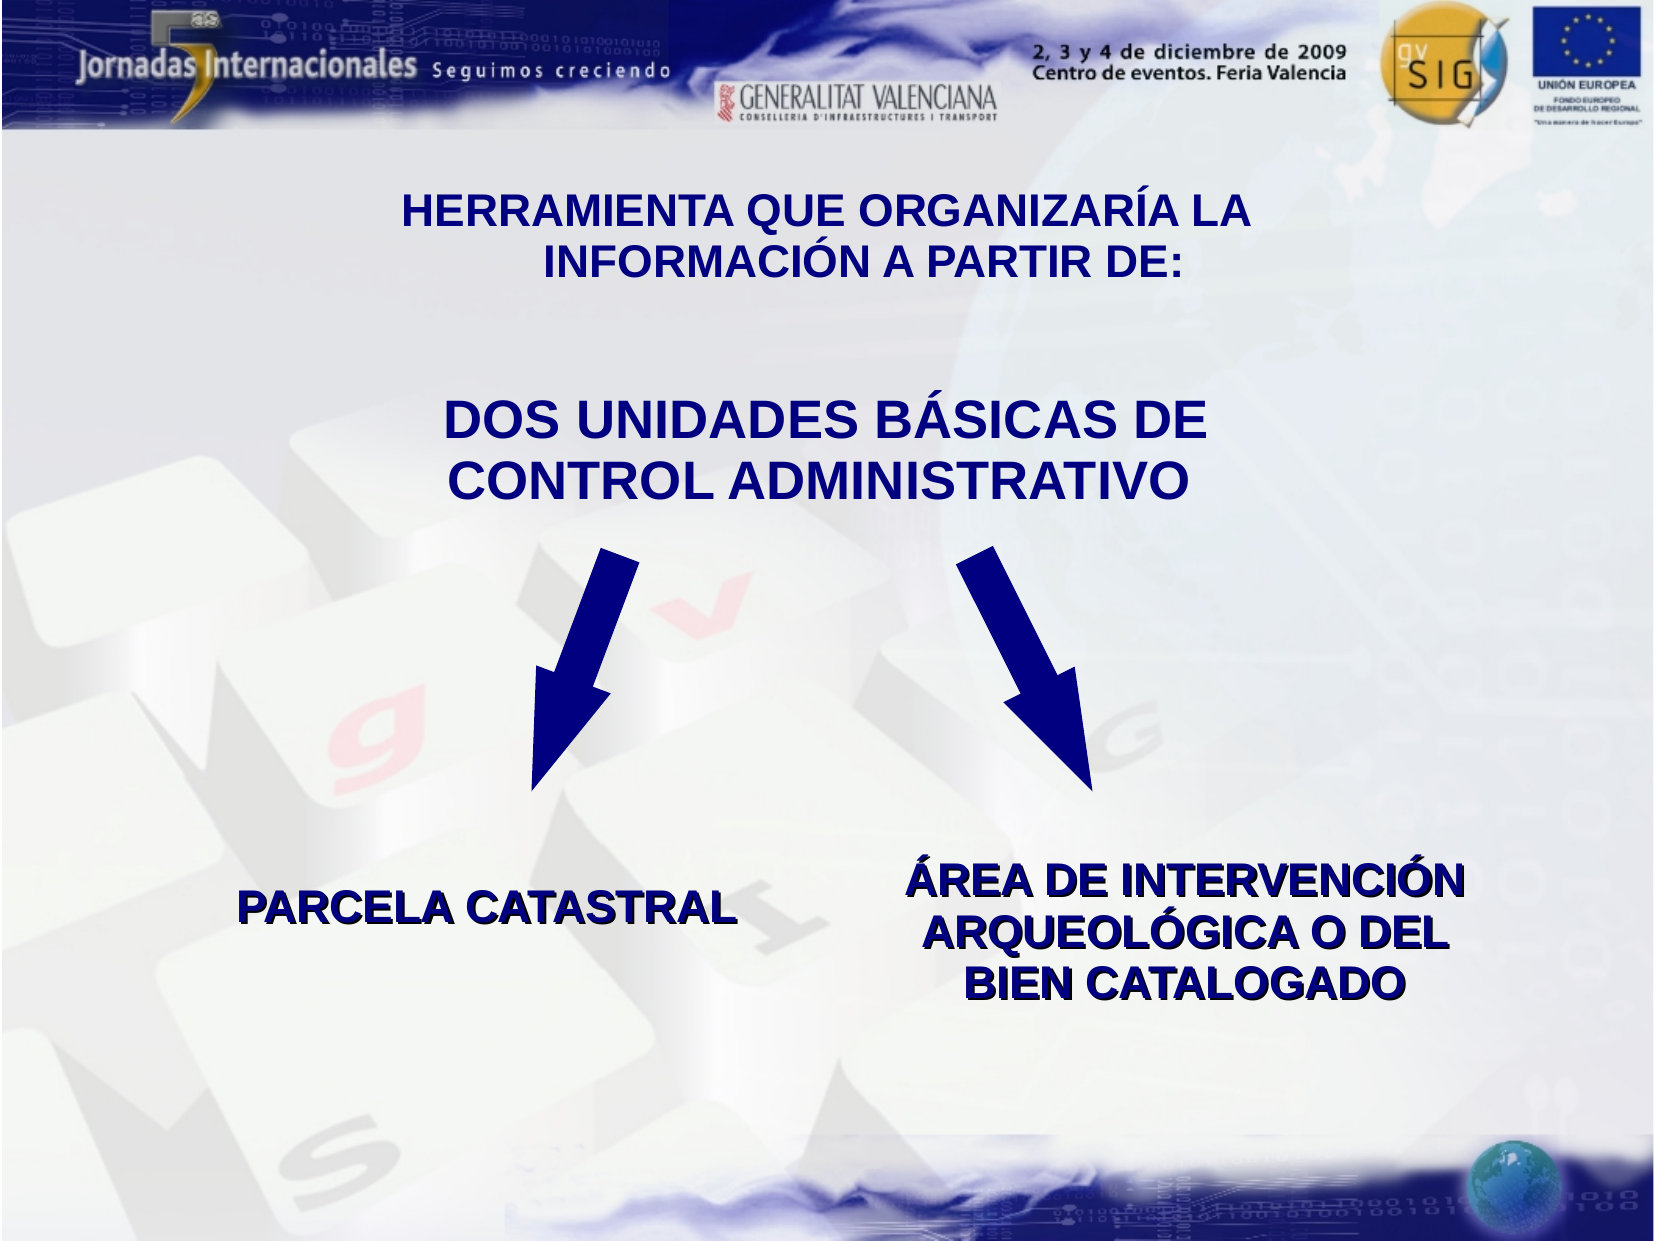

HERRAMIENTA QUE ORGANIZARÍA LA INFORMACIÓN A PARTIR DE:
DOS UNIDADES BÁSICAS DE CONTROL ADMINISTRATIVO
ÁREA DE INTERVENCIÓN ARQUEOLÓGICA O DEL BIEN CATALOGADO
PARCELA CATASTRAL